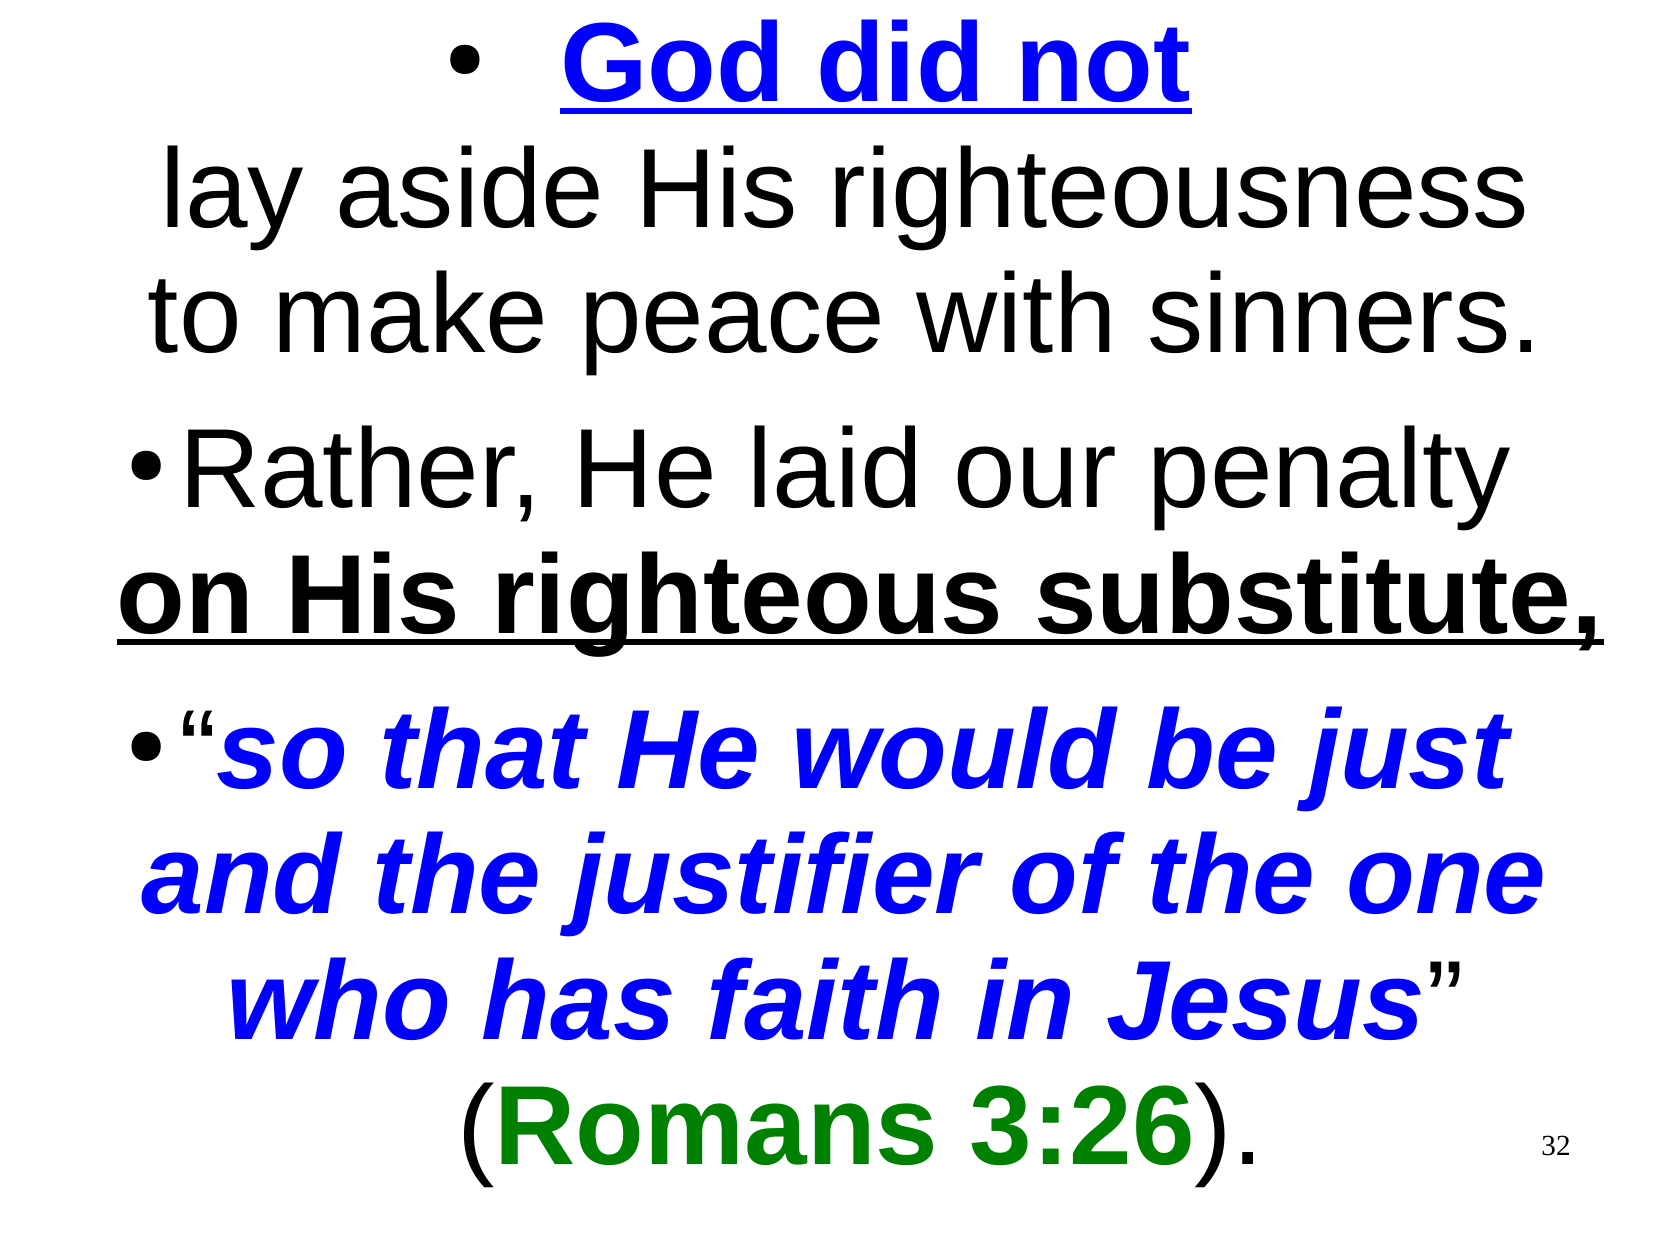

# God did not lay aside His righteousness to make peace with sinners.
Rather, He laid our penalty
on His righteous substitute,
“so that He would be just
and the justifier of the one
who has faith in Jesus”
(Romans 3:26).
32